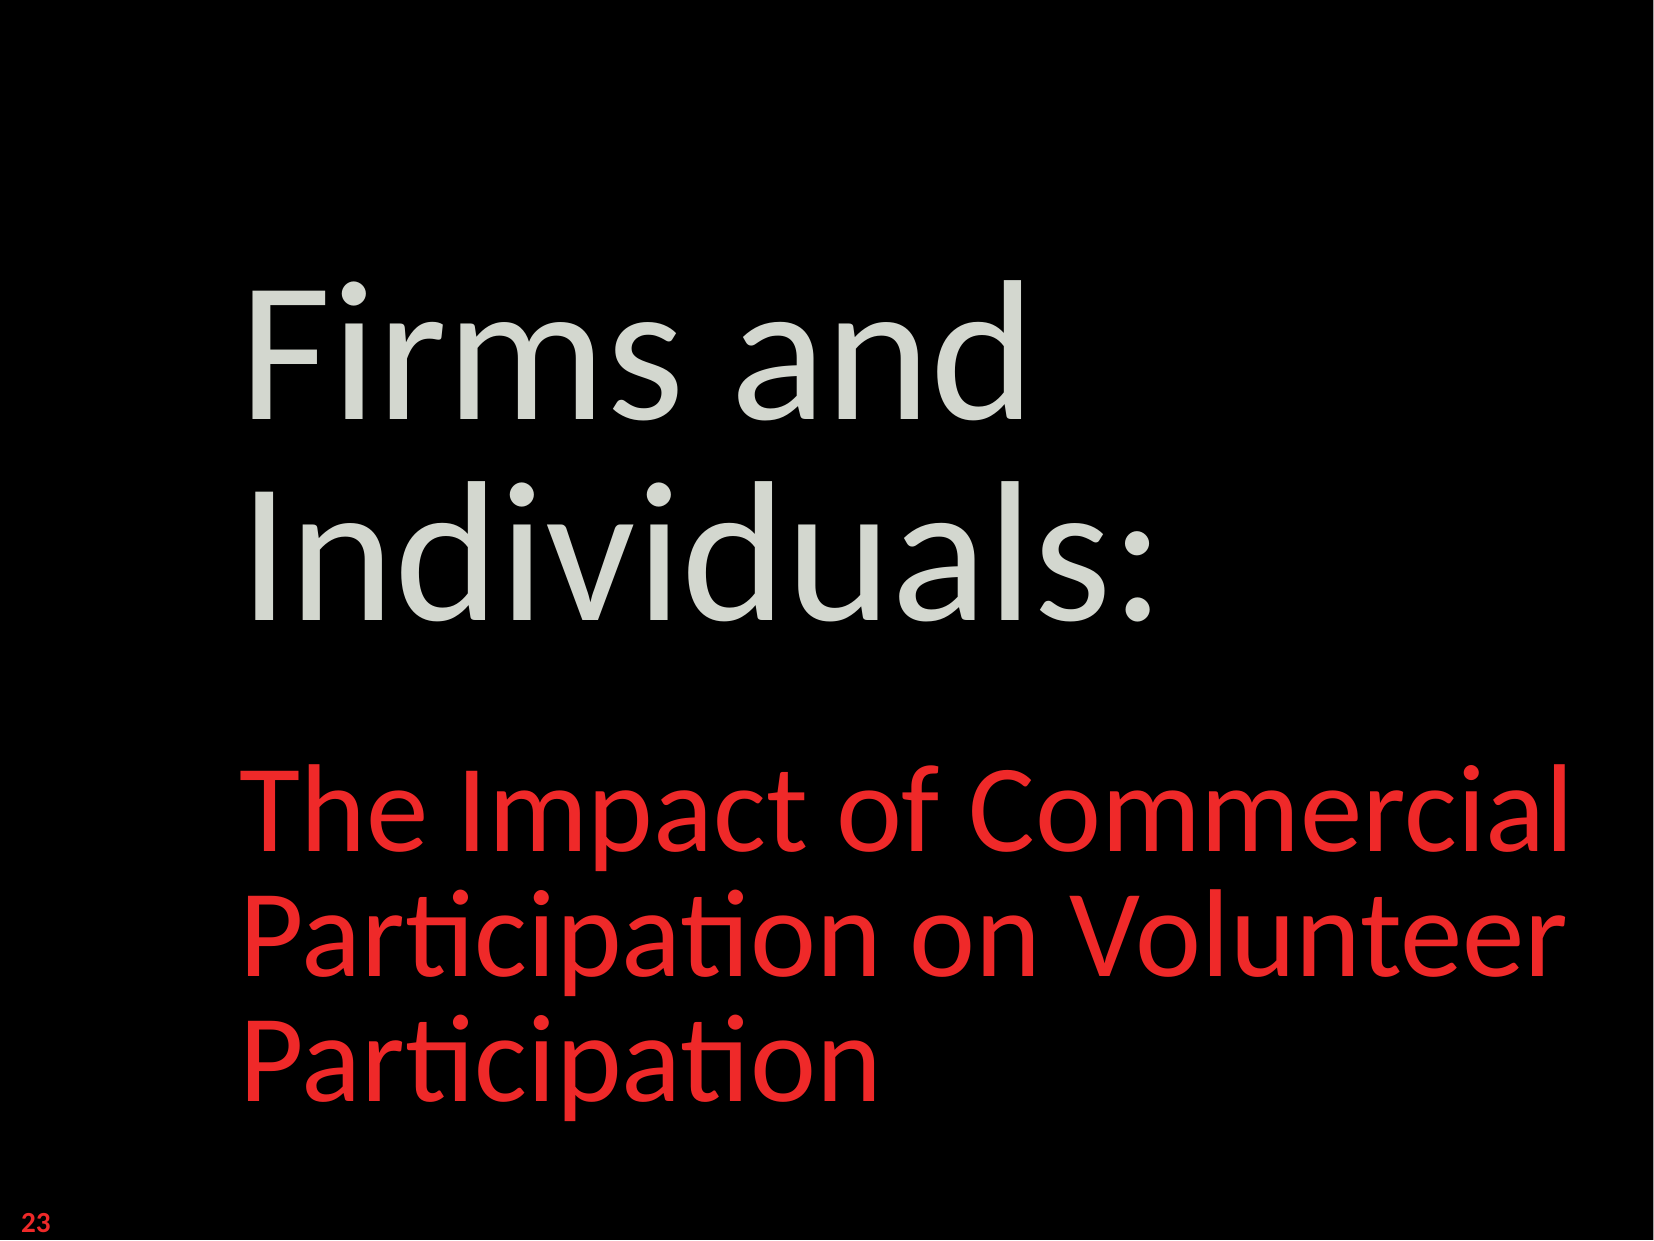

Firms and Individuals:
The Impact of Commercial Participation on Volunteer Participation
23